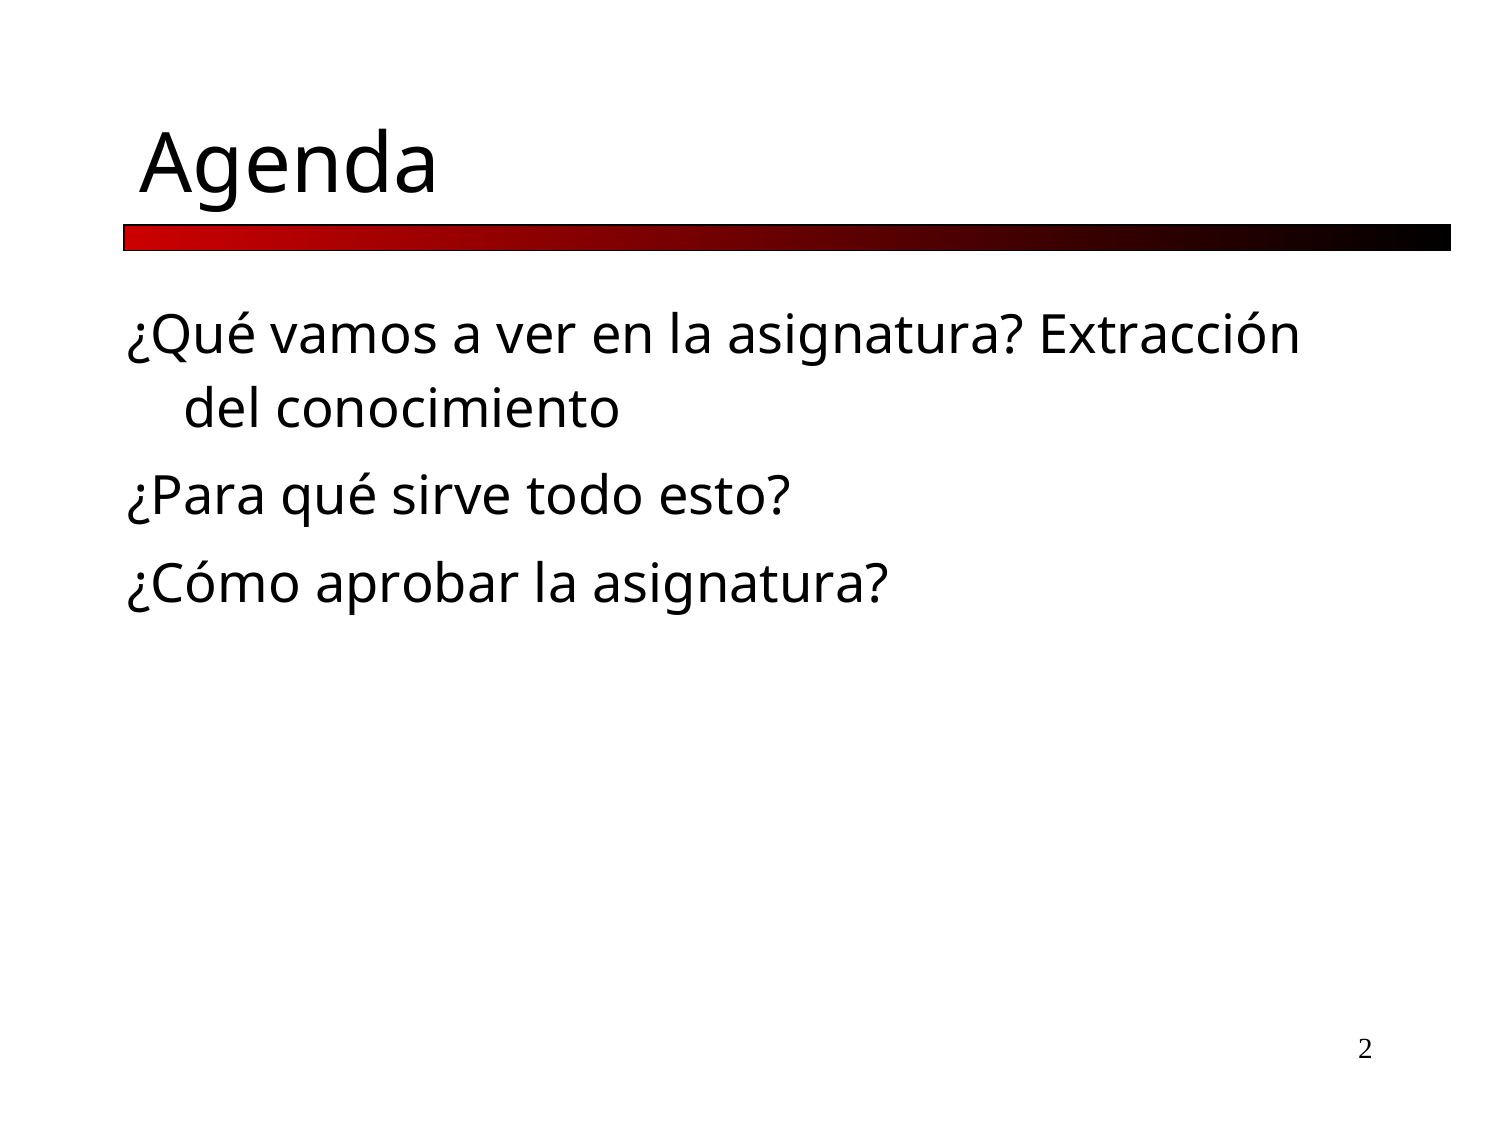

# Agenda
¿Qué vamos a ver en la asignatura? Extracción del conocimiento
¿Para qué sirve todo esto?
¿Cómo aprobar la asignatura?
2